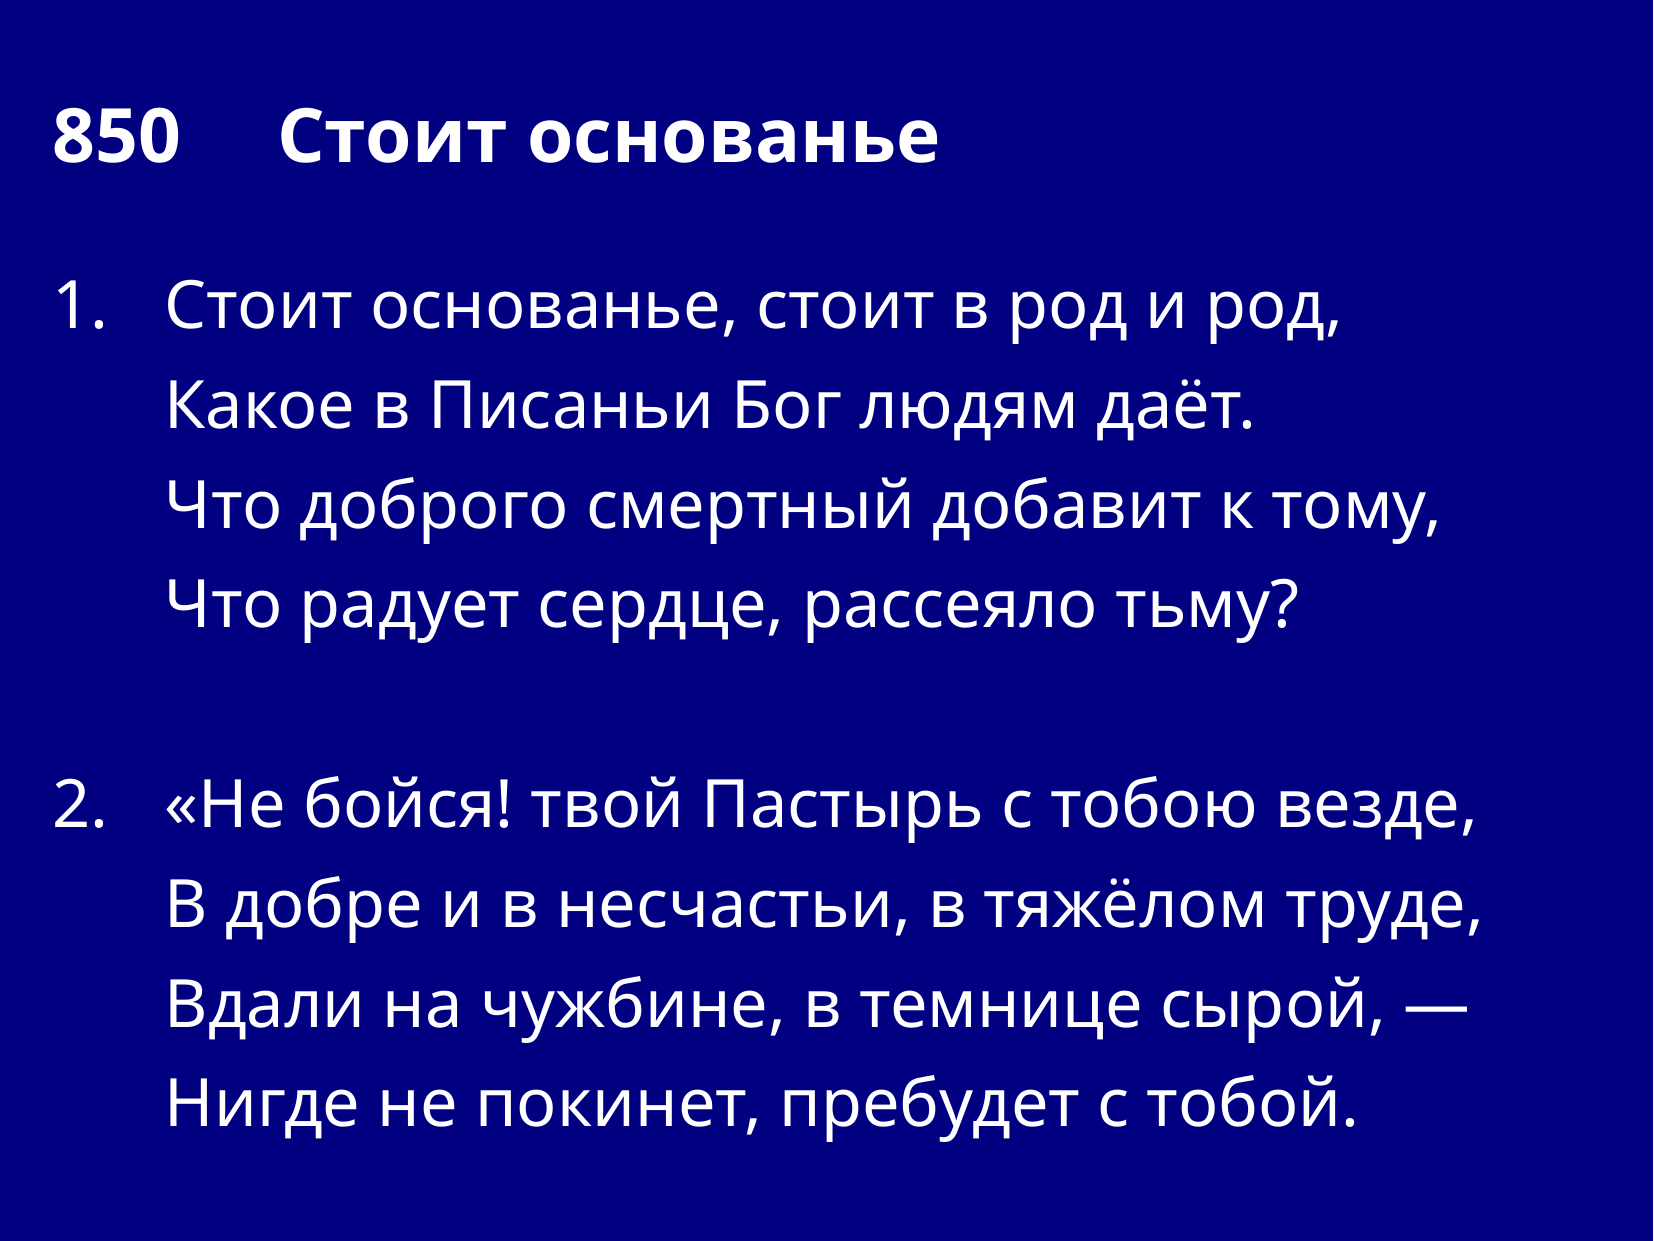

850	Стоит основанье
1.	Стоит основанье, стоит в род и род,
	Какое в Писаньи Бог людям даёт.
	Что доброго смертный добавит к тому,
	Что радует сердце, рассеяло тьму?
2.	«Не бойся! твой Пастырь с тобою везде,
	В добре и в несчастьи, в тяжёлом труде,
	Вдали на чужбине, в темнице сырой, —
	Нигде не покинет, пребудет с тобой.